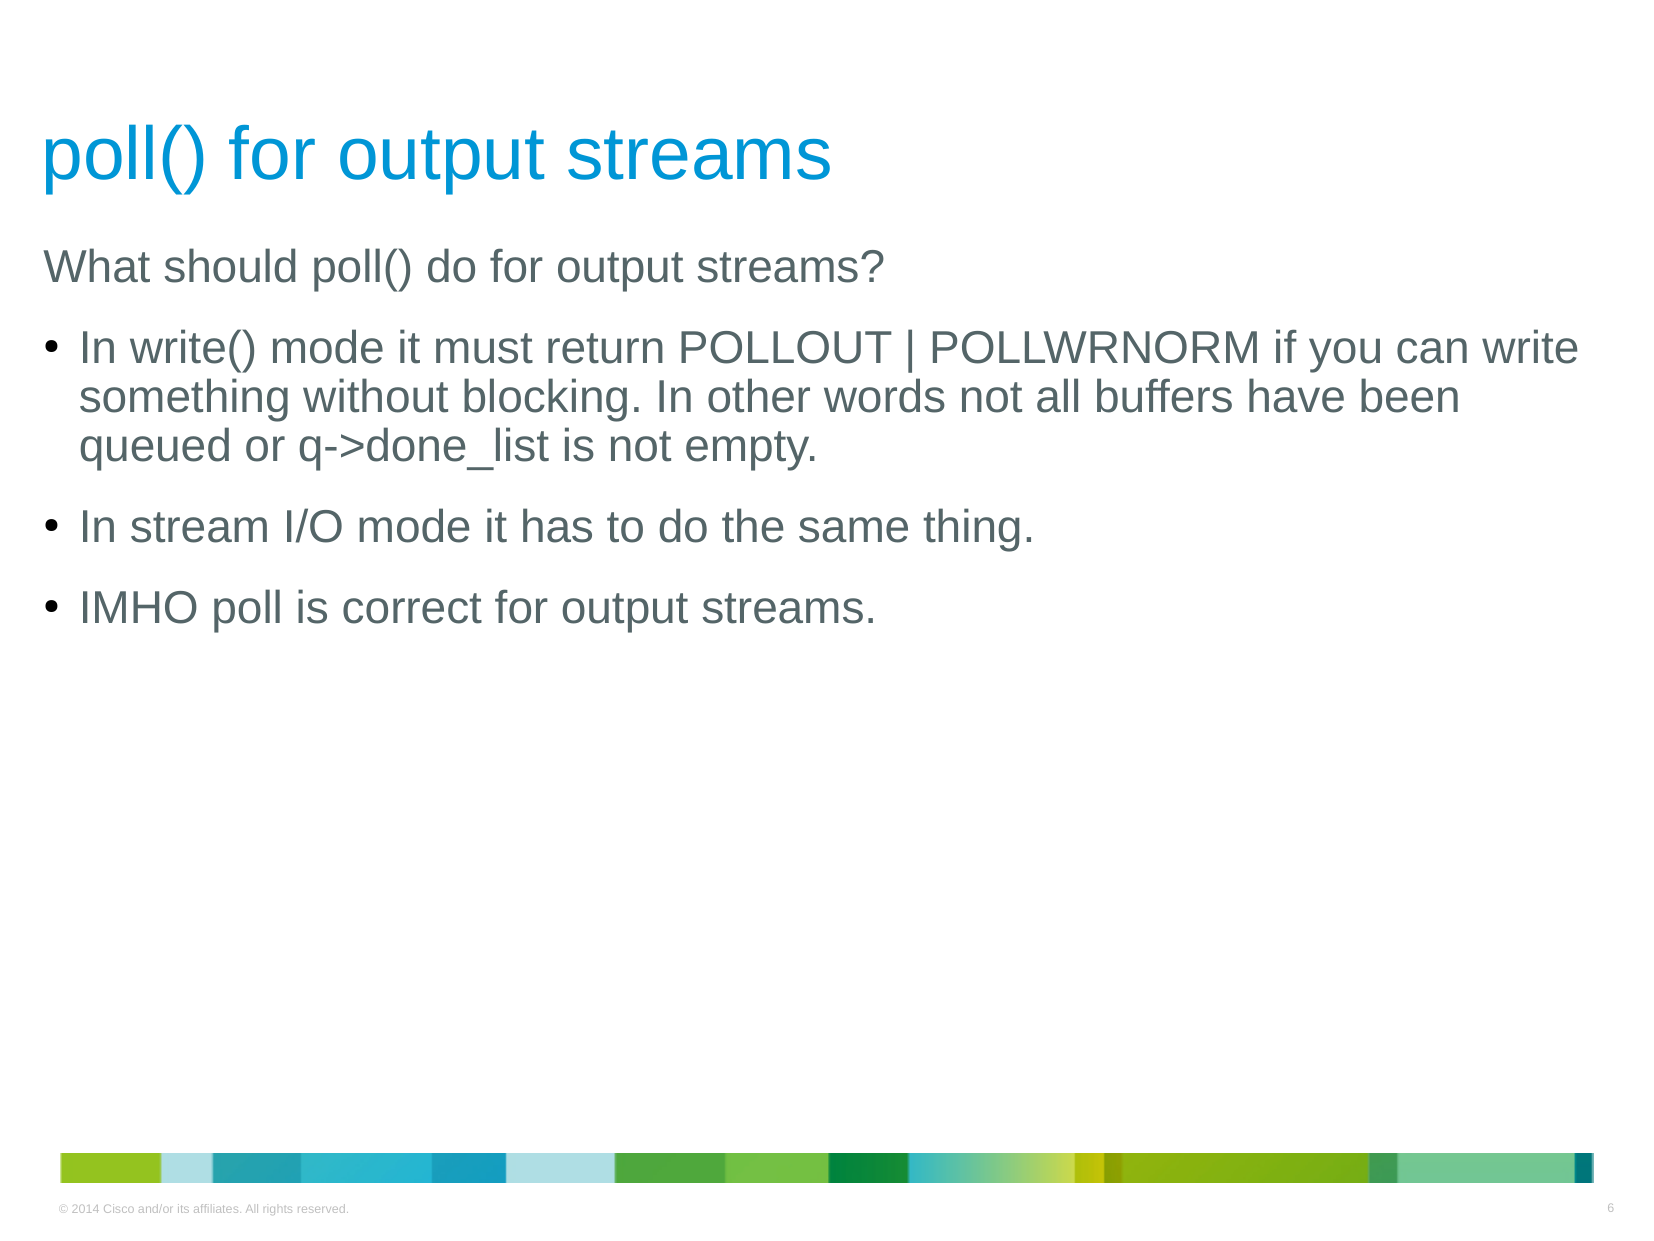

# poll() for output streams
What should poll() do for output streams?
In write() mode it must return POLLOUT | POLLWRNORM if you can write something without blocking. In other words not all buffers have been queued or q->done_list is not empty.
In stream I/O mode it has to do the same thing.
IMHO poll is correct for output streams.